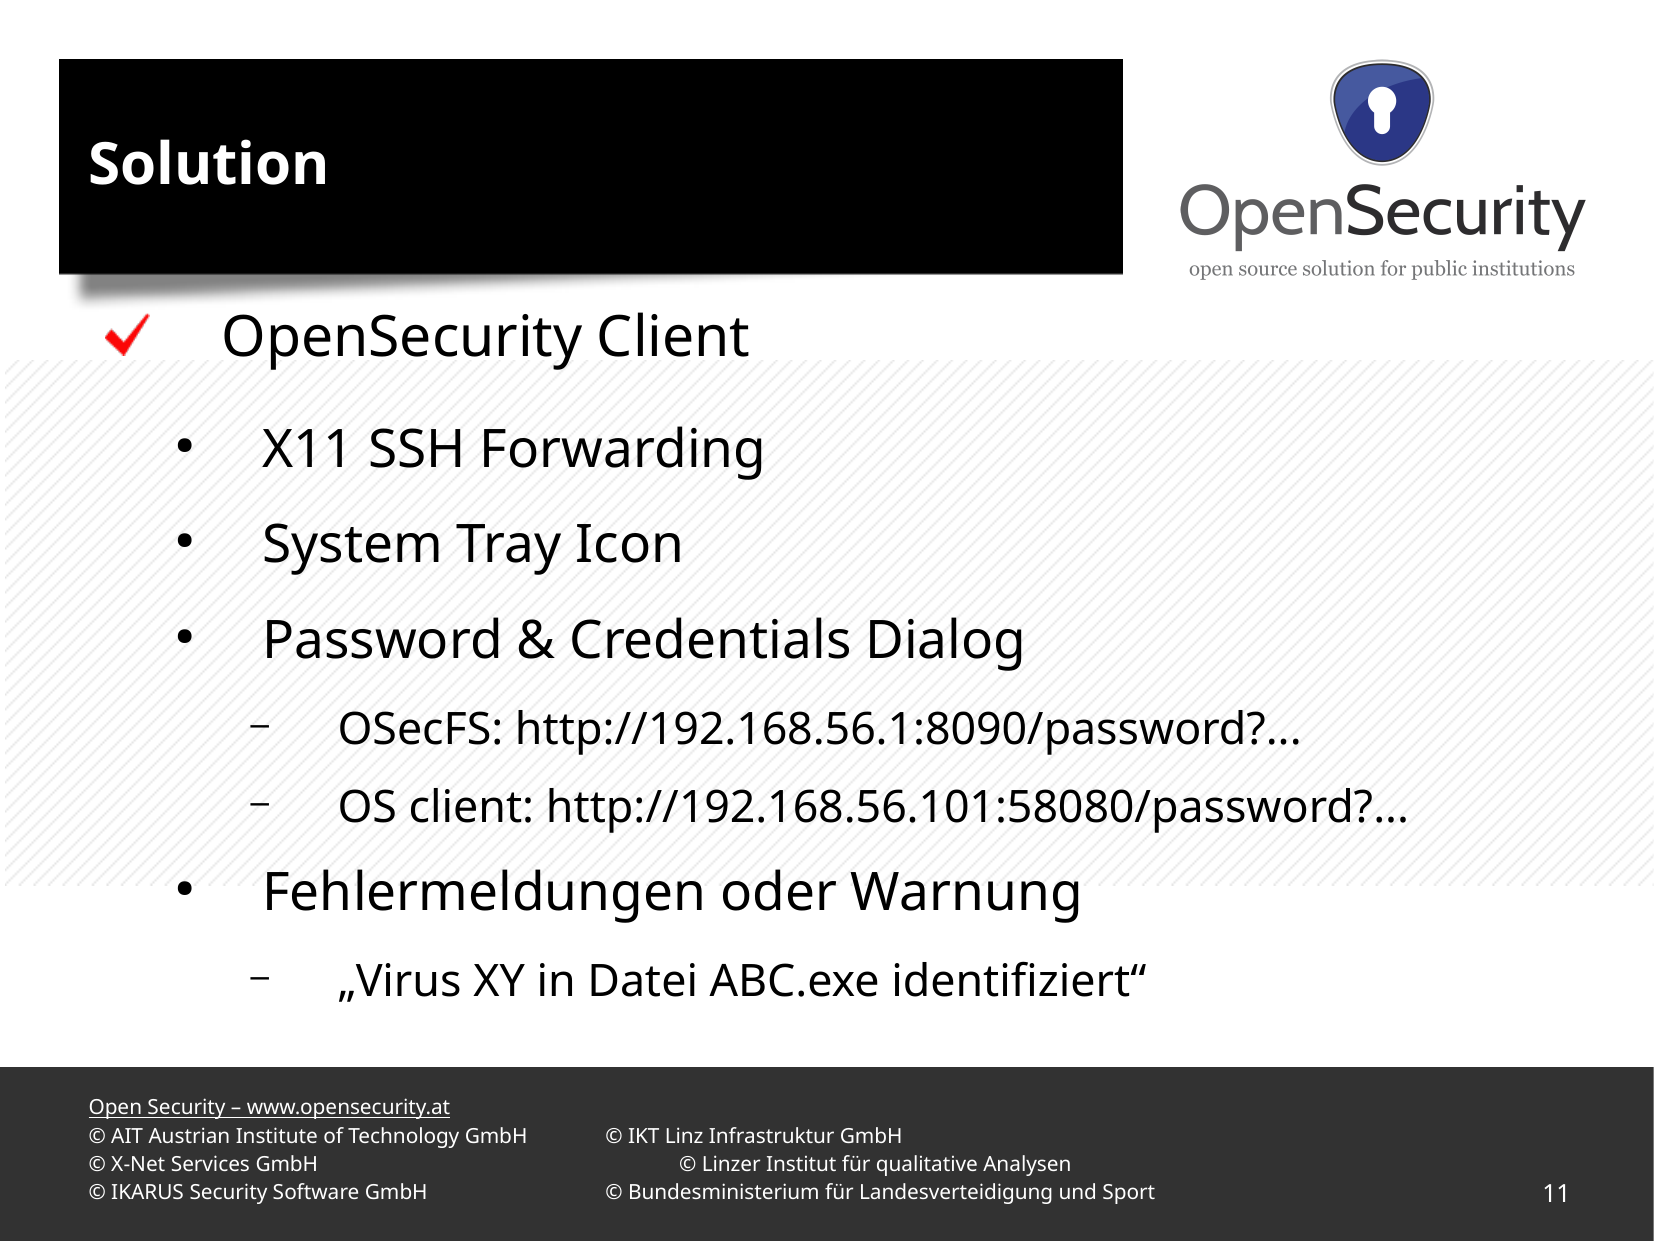

# Solution
OpenSecurity Client
X11 SSH Forwarding
System Tray Icon
Password & Credentials Dialog
OSecFS: http://192.168.56.1:8090/password?...
OS client: http://192.168.56.101:58080/password?...
Fehlermeldungen oder Warnung
„Virus XY in Datei ABC.exe identifiziert“
11